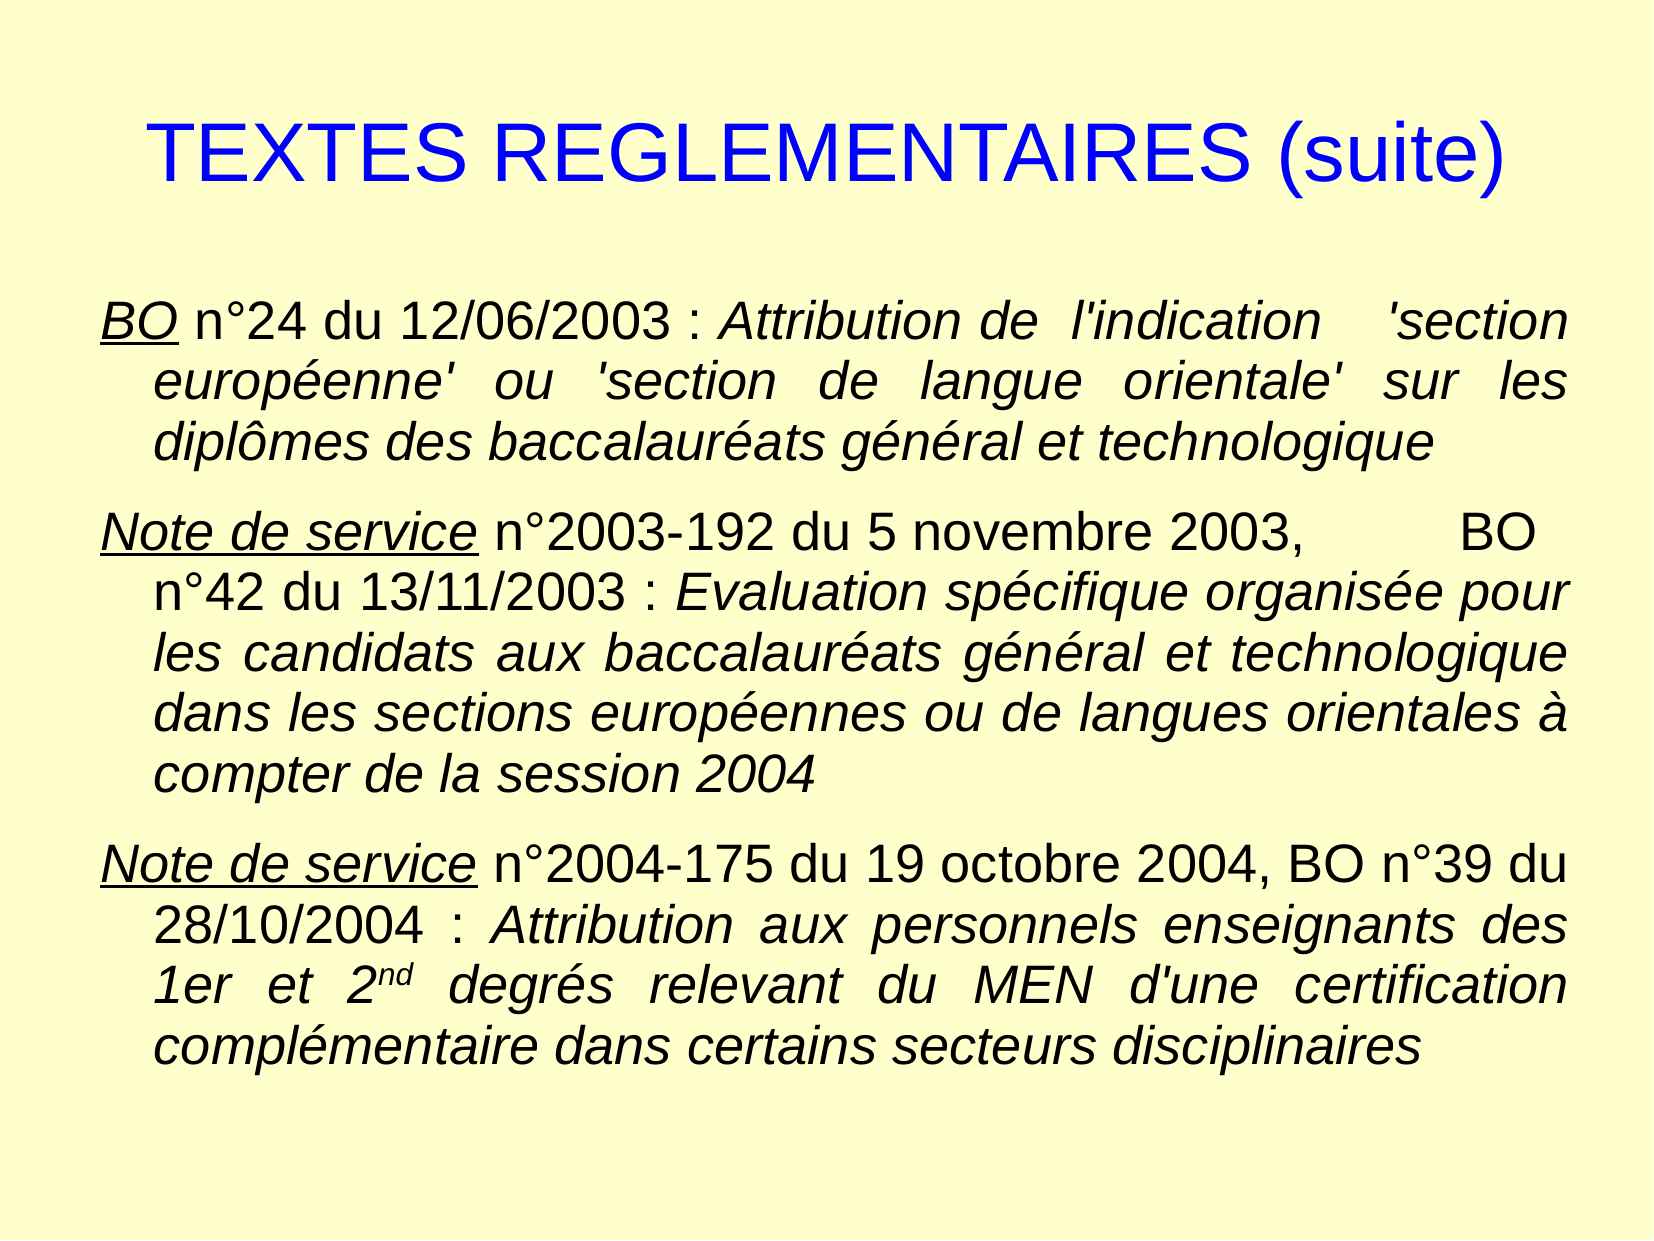

# TEXTES REGLEMENTAIRES (suite)
BO n°24 du 12/06/2003 : Attribution de l'indication 'section européenne' ou 'section de langue orientale' sur les diplômes des baccalauréats général et technologique
Note de service n°2003-192 du 5 novembre 2003, BO n°42 du 13/11/2003 : Evaluation spécifique organisée pour les candidats aux baccalauréats général et technologique dans les sections européennes ou de langues orientales à compter de la session 2004
Note de service n°2004-175 du 19 octobre 2004, BO n°39 du 28/10/2004 : Attribution aux personnels enseignants des 1er et 2nd degrés relevant du MEN d'une certification complémentaire dans certains secteurs disciplinaires